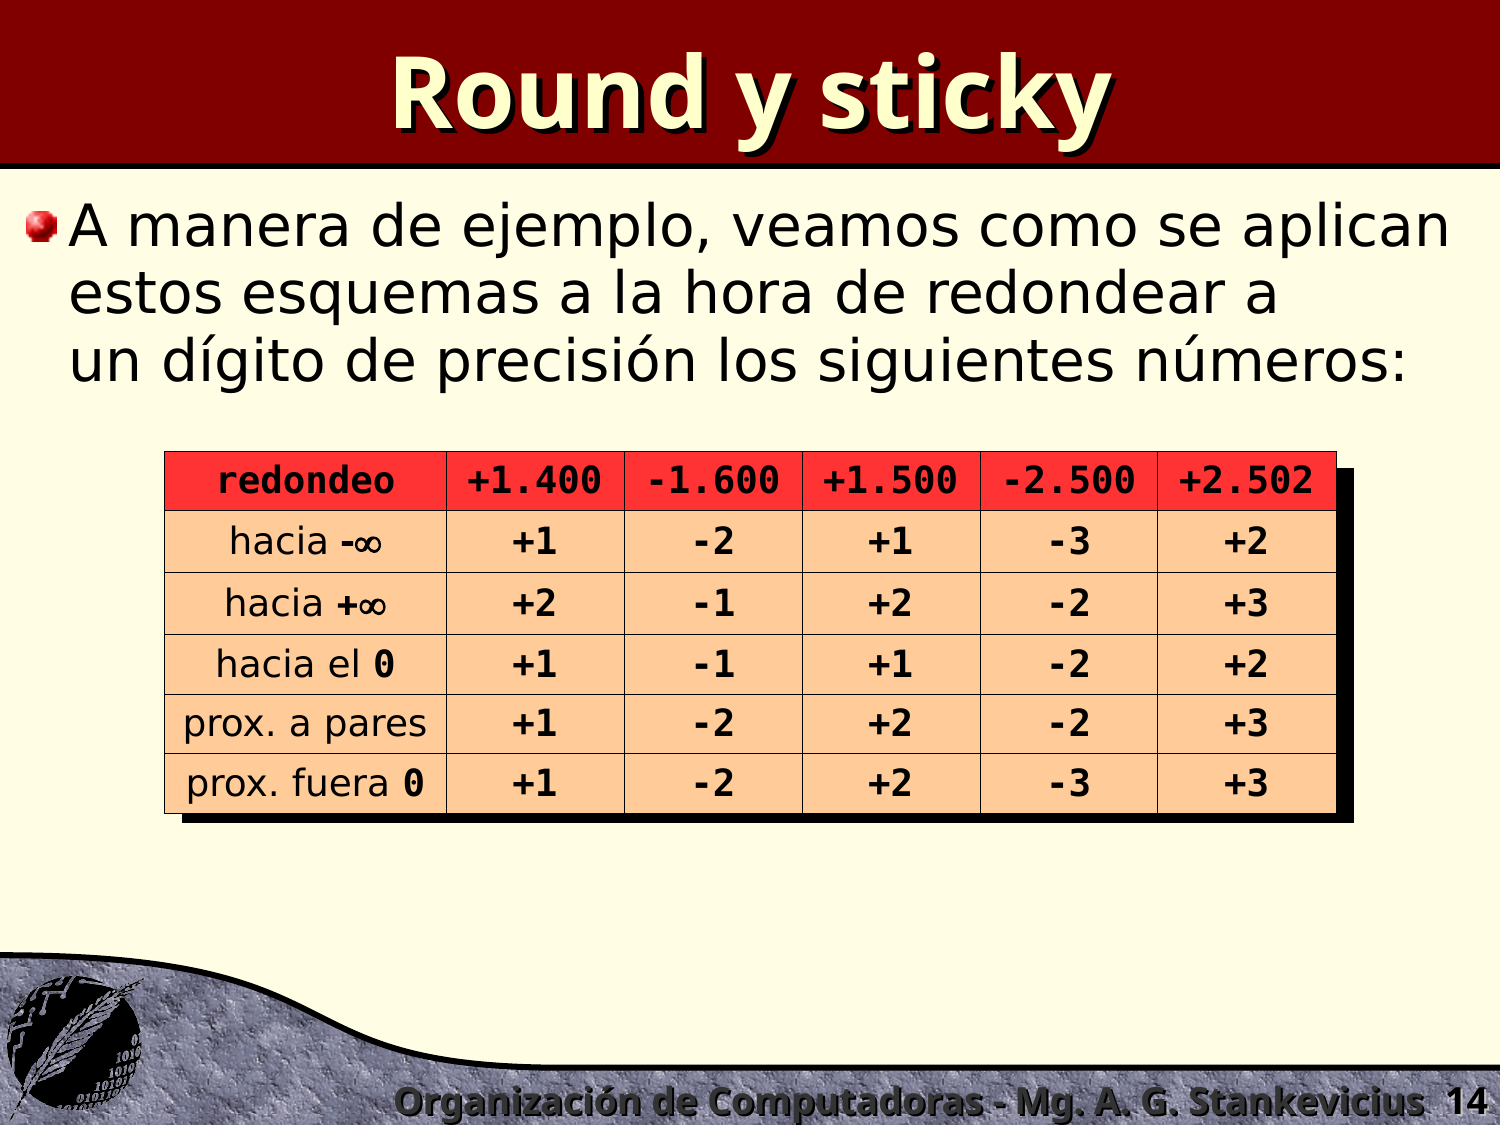

# Round y sticky
A manera de ejemplo, veamos como se aplican estos esquemas a la hora de redondear a
un dígito de precisión los siguientes números:
| redondeo | +1.400 | -1.600 | +1.500 | -2.500 | +2.502 |
| --- | --- | --- | --- | --- | --- |
| hacia -∞ | +1 | -2 | +1 | -3 | +2 |
| hacia +∞ | +2 | -1 | +2 | -2 | +3 |
| hacia el 0 | +1 | -1 | +1 | -2 | +2 |
| prox. a pares | +1 | -2 | +2 | -2 | +3 |
| prox. fuera 0 | +1 | -2 | +2 | -3 | +3 |
14